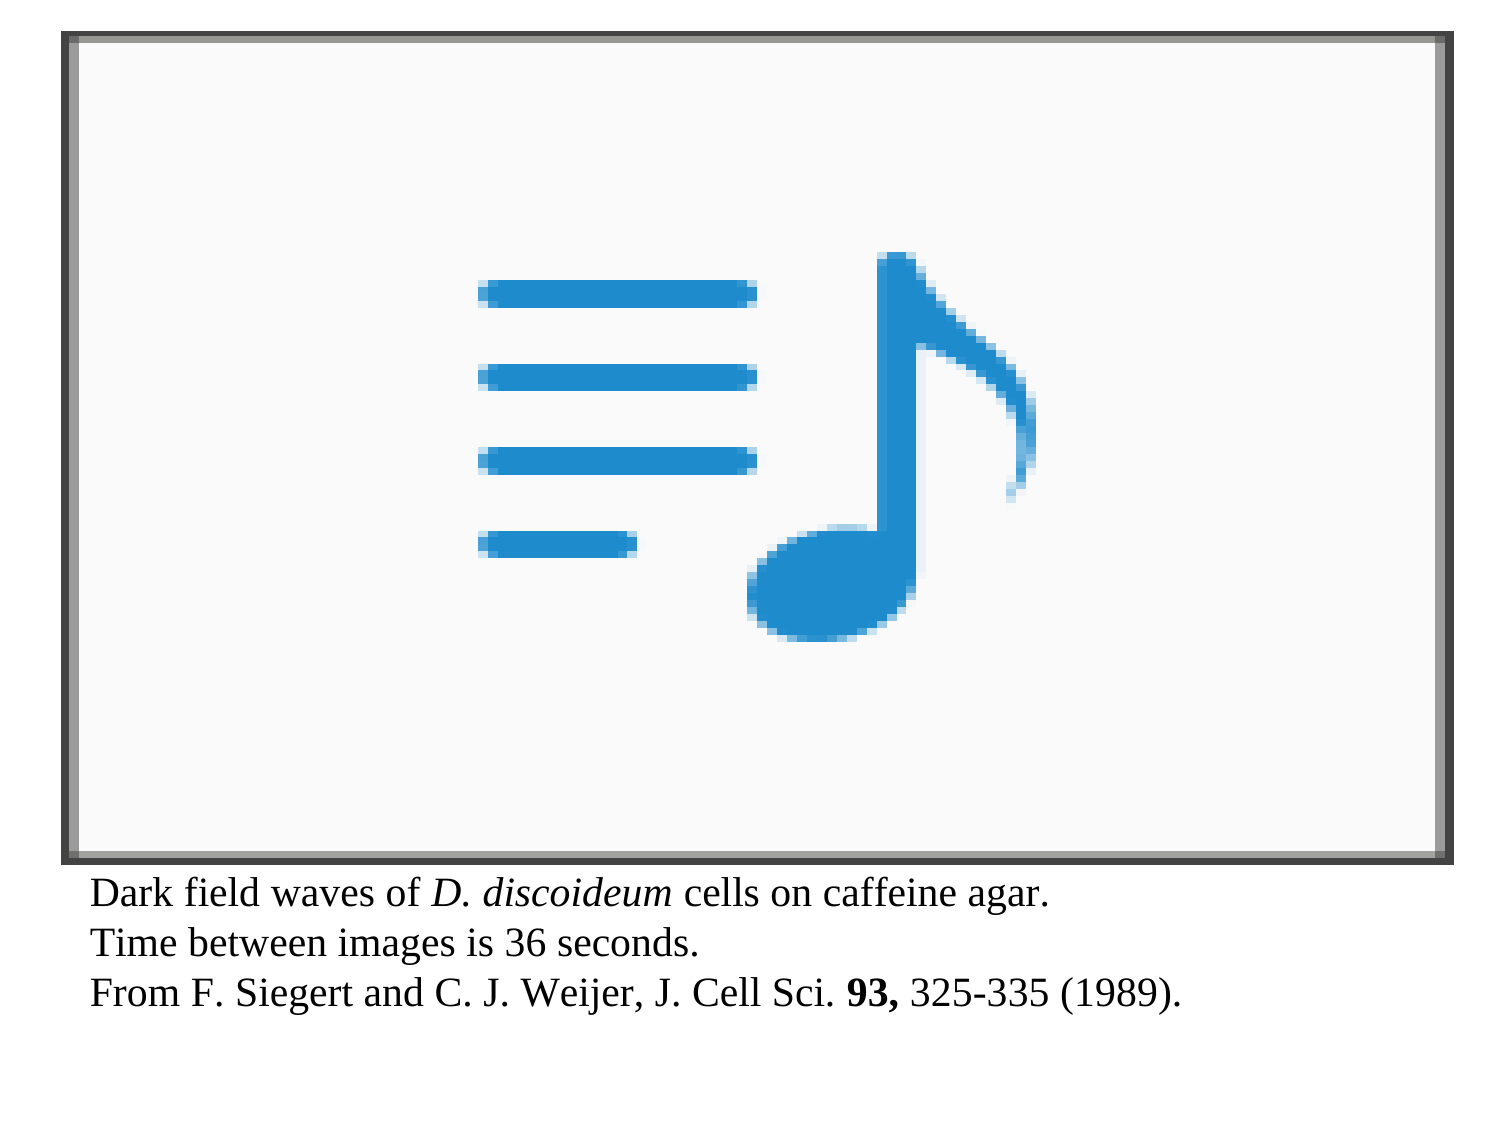

Dark field waves of D. discoideum cells on caffeine agar.
Time between images is 36 seconds.
From F. Siegert and C. J. Weijer, J. Cell Sci. 93, 325-335 (1989).